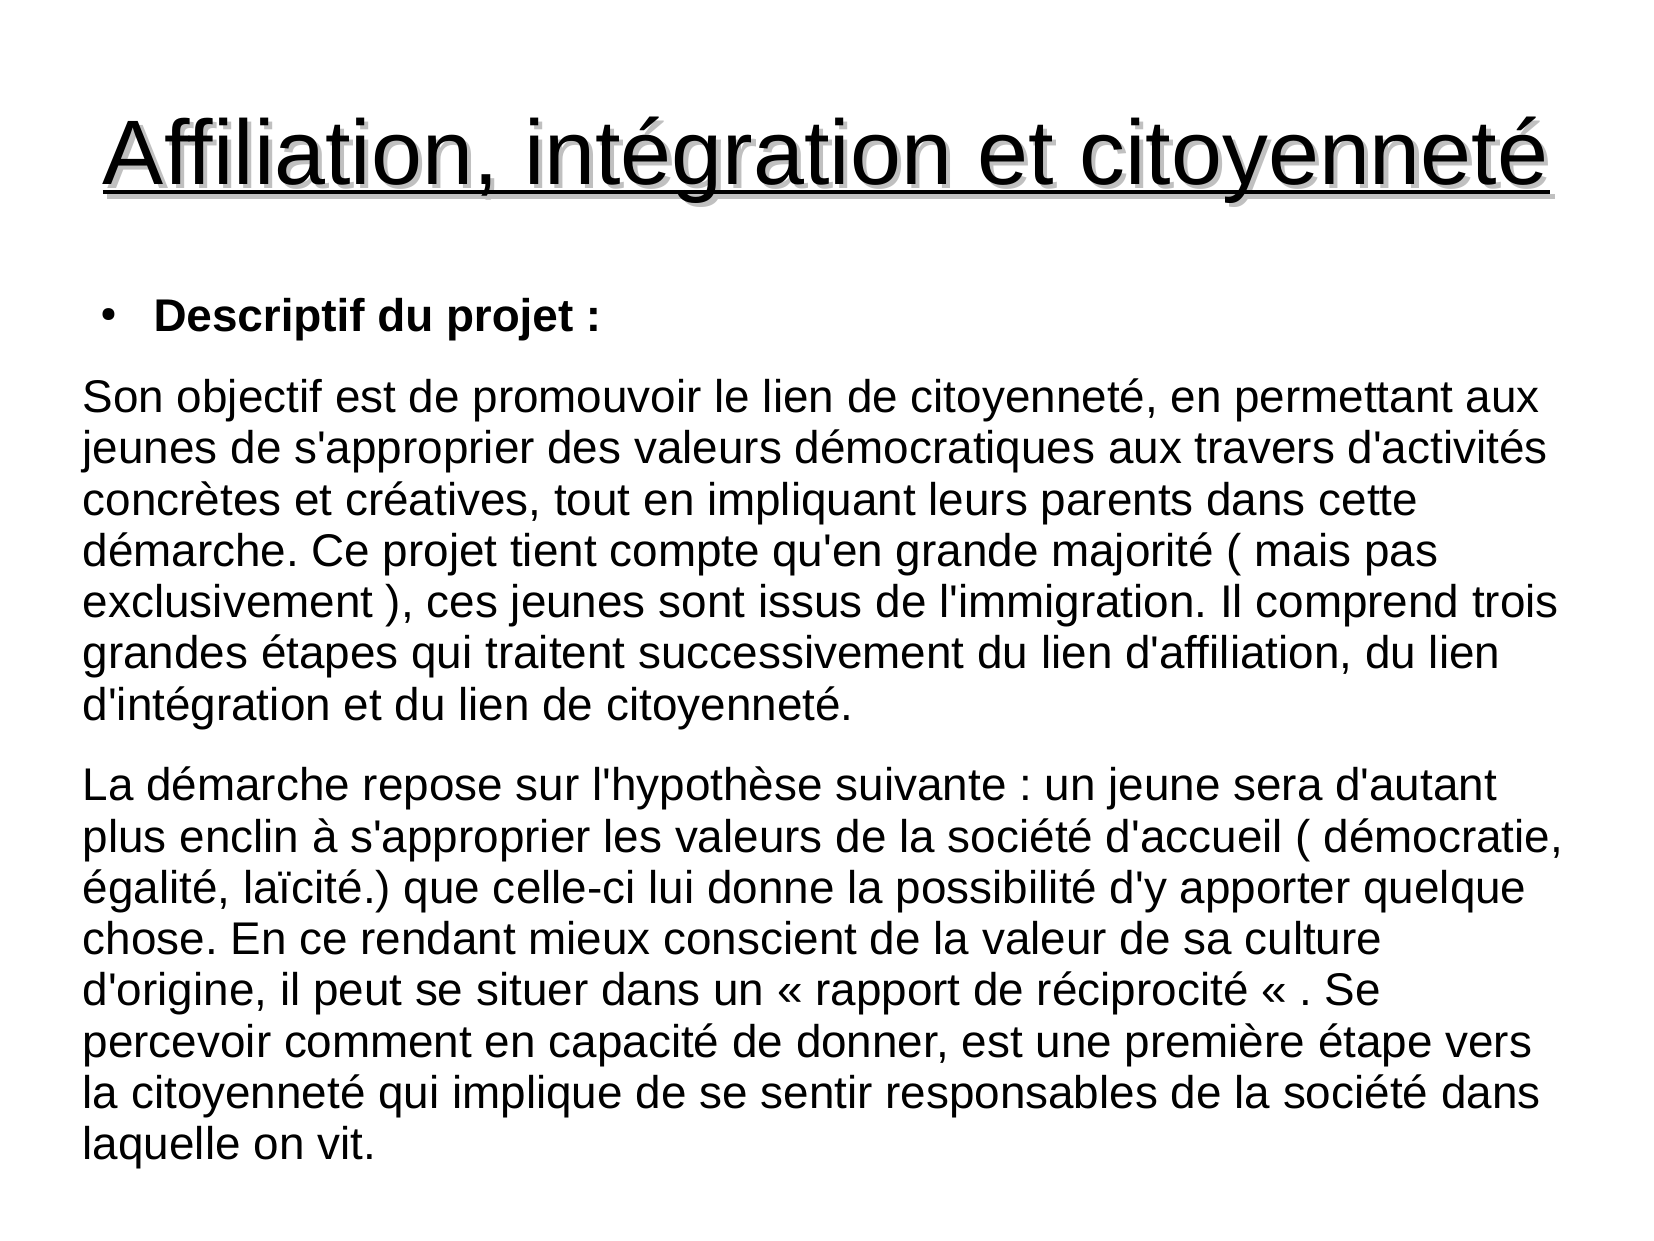

# Affiliation, intégration et citoyenneté
Descriptif du projet :
Son objectif est de promouvoir le lien de citoyenneté, en permettant aux jeunes de s'approprier des valeurs démocratiques aux travers d'activités concrètes et créatives, tout en impliquant leurs parents dans cette démarche. Ce projet tient compte qu'en grande majorité ( mais pas exclusivement ), ces jeunes sont issus de l'immigration. Il comprend trois grandes étapes qui traitent successivement du lien d'affiliation, du lien d'intégration et du lien de citoyenneté.
La démarche repose sur l'hypothèse suivante : un jeune sera d'autant plus enclin à s'approprier les valeurs de la société d'accueil ( démocratie, égalité, laïcité.) que celle-ci lui donne la possibilité d'y apporter quelque chose. En ce rendant mieux conscient de la valeur de sa culture d'origine, il peut se situer dans un « rapport de réciprocité « . Se percevoir comment en capacité de donner, est une première étape vers la citoyenneté qui implique de se sentir responsables de la société dans laquelle on vit.